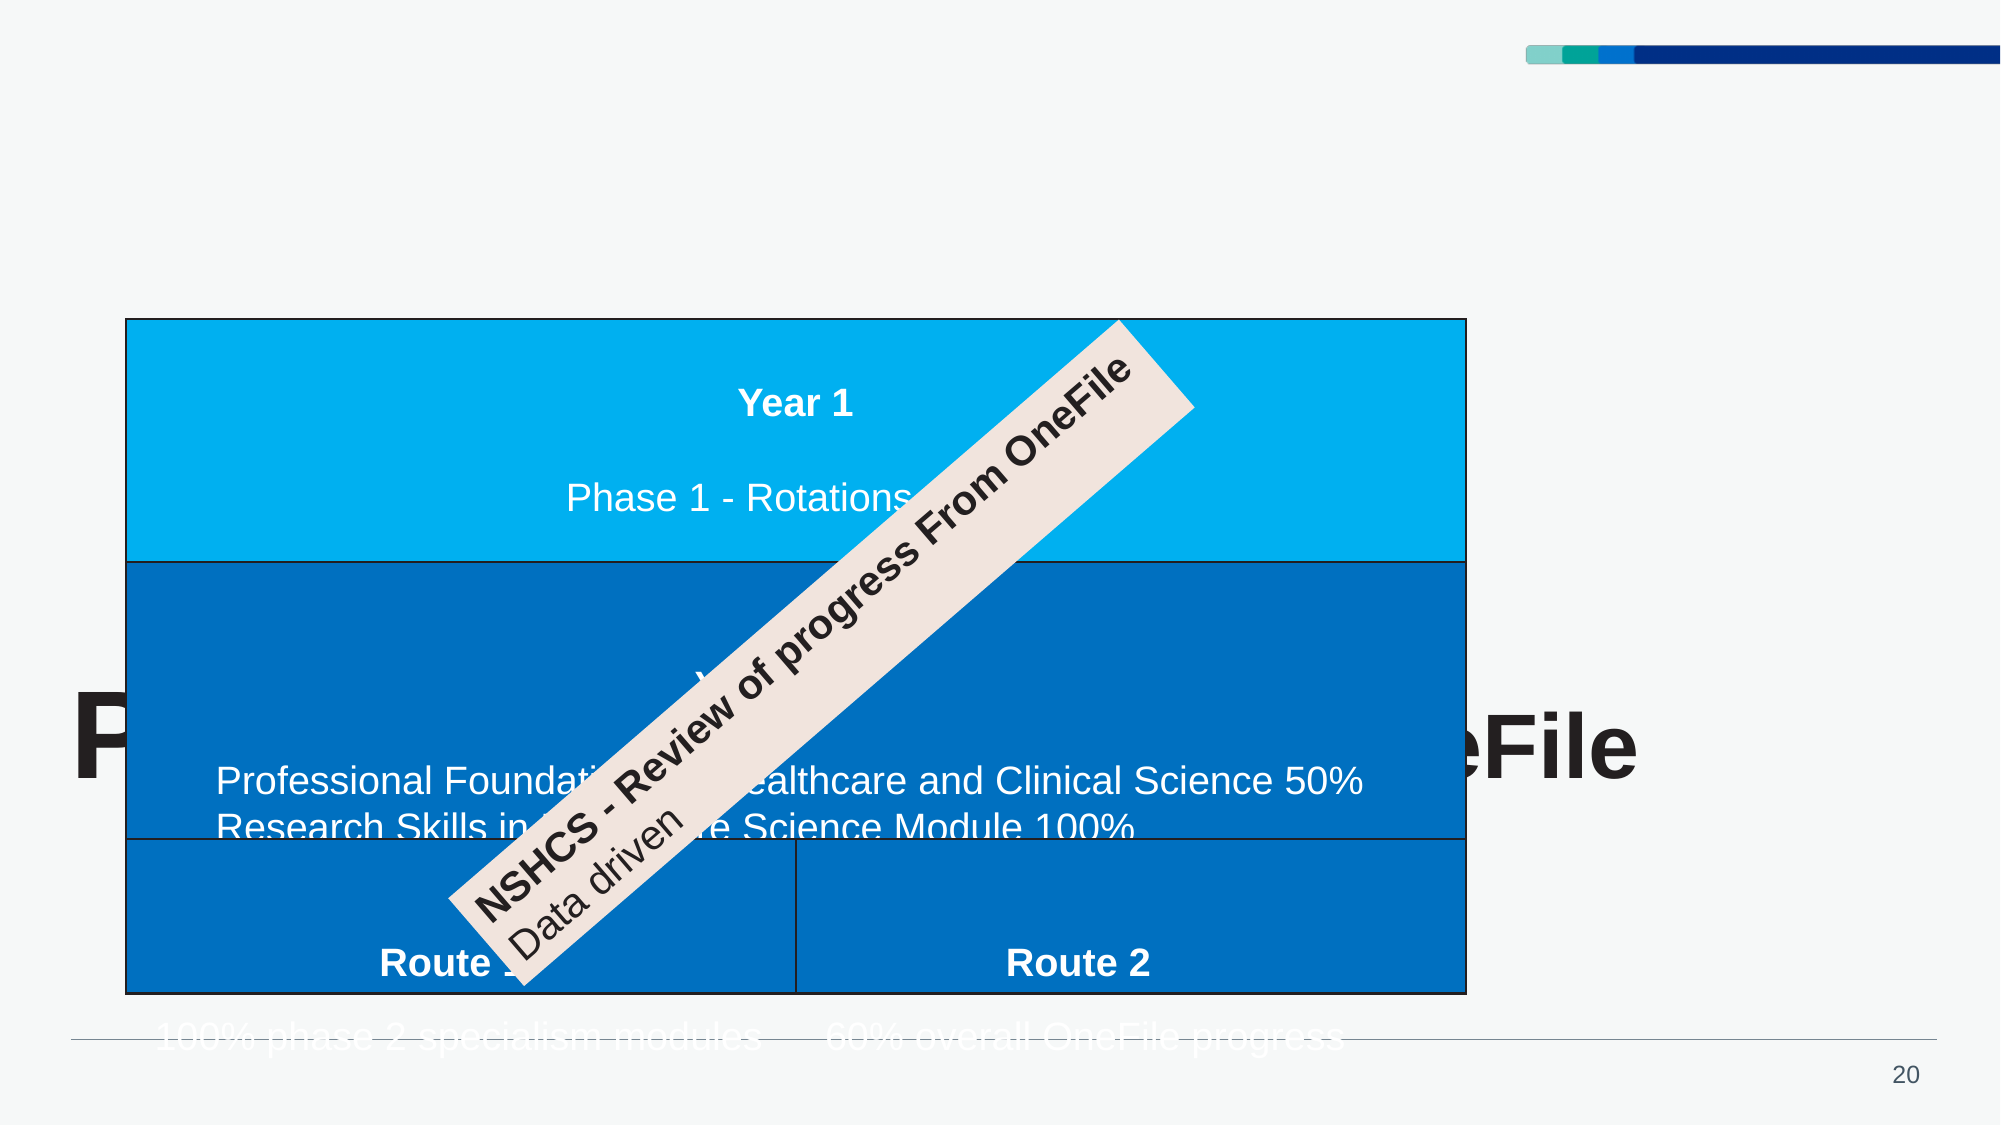

Year 1
Phase 1 - Rotations 100%
# Progression model – OneFile
Year 2
	Professional Foundations of Healthcare and Clinical Science 50%
	Research Skills in Healthcare Science Module 100%
NSHCS - Review of progress From OneFile
Data driven
Route 1
	100% phase 2 specialism modules
Route 2
	60% overall OneFile progress